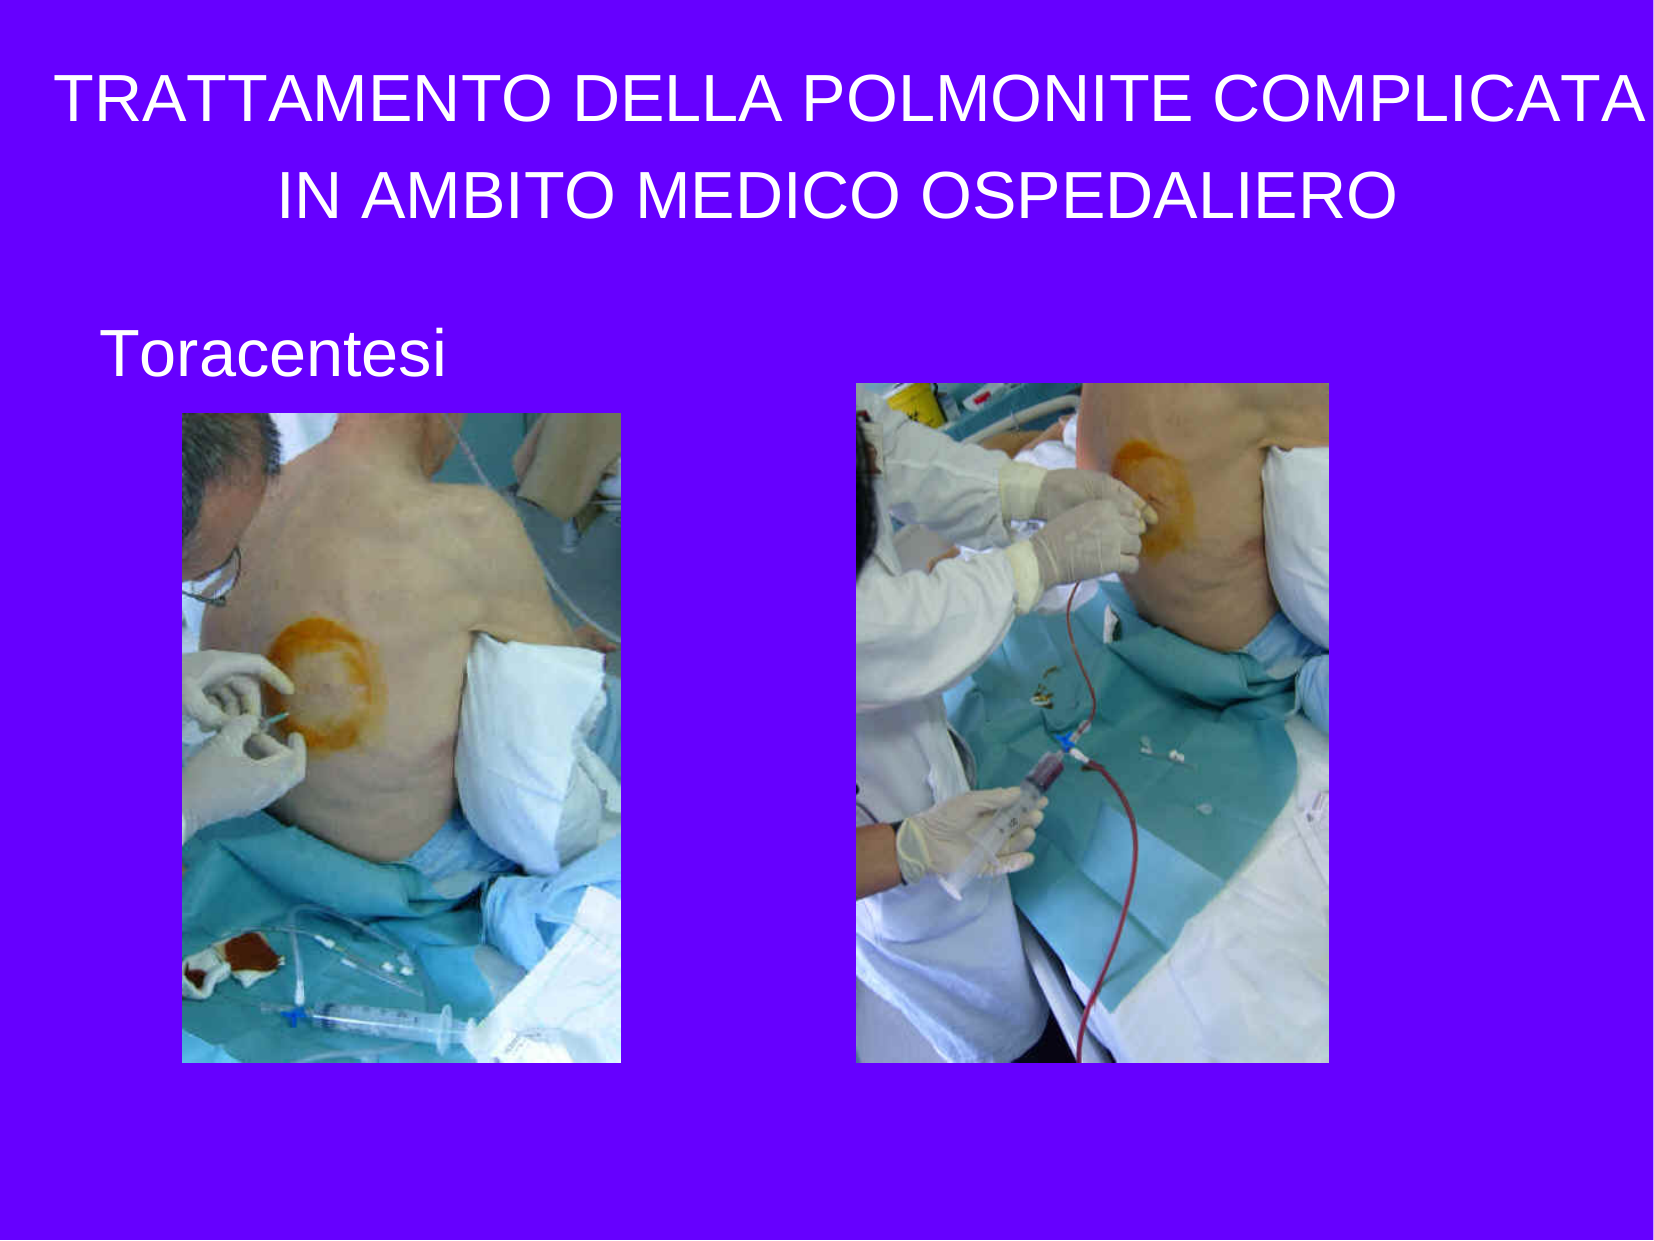

# TRATTAMENTO DELLA POLMONITE COMPLICATA IN AMBITO MEDICO OSPEDALIERO
Toracentesi